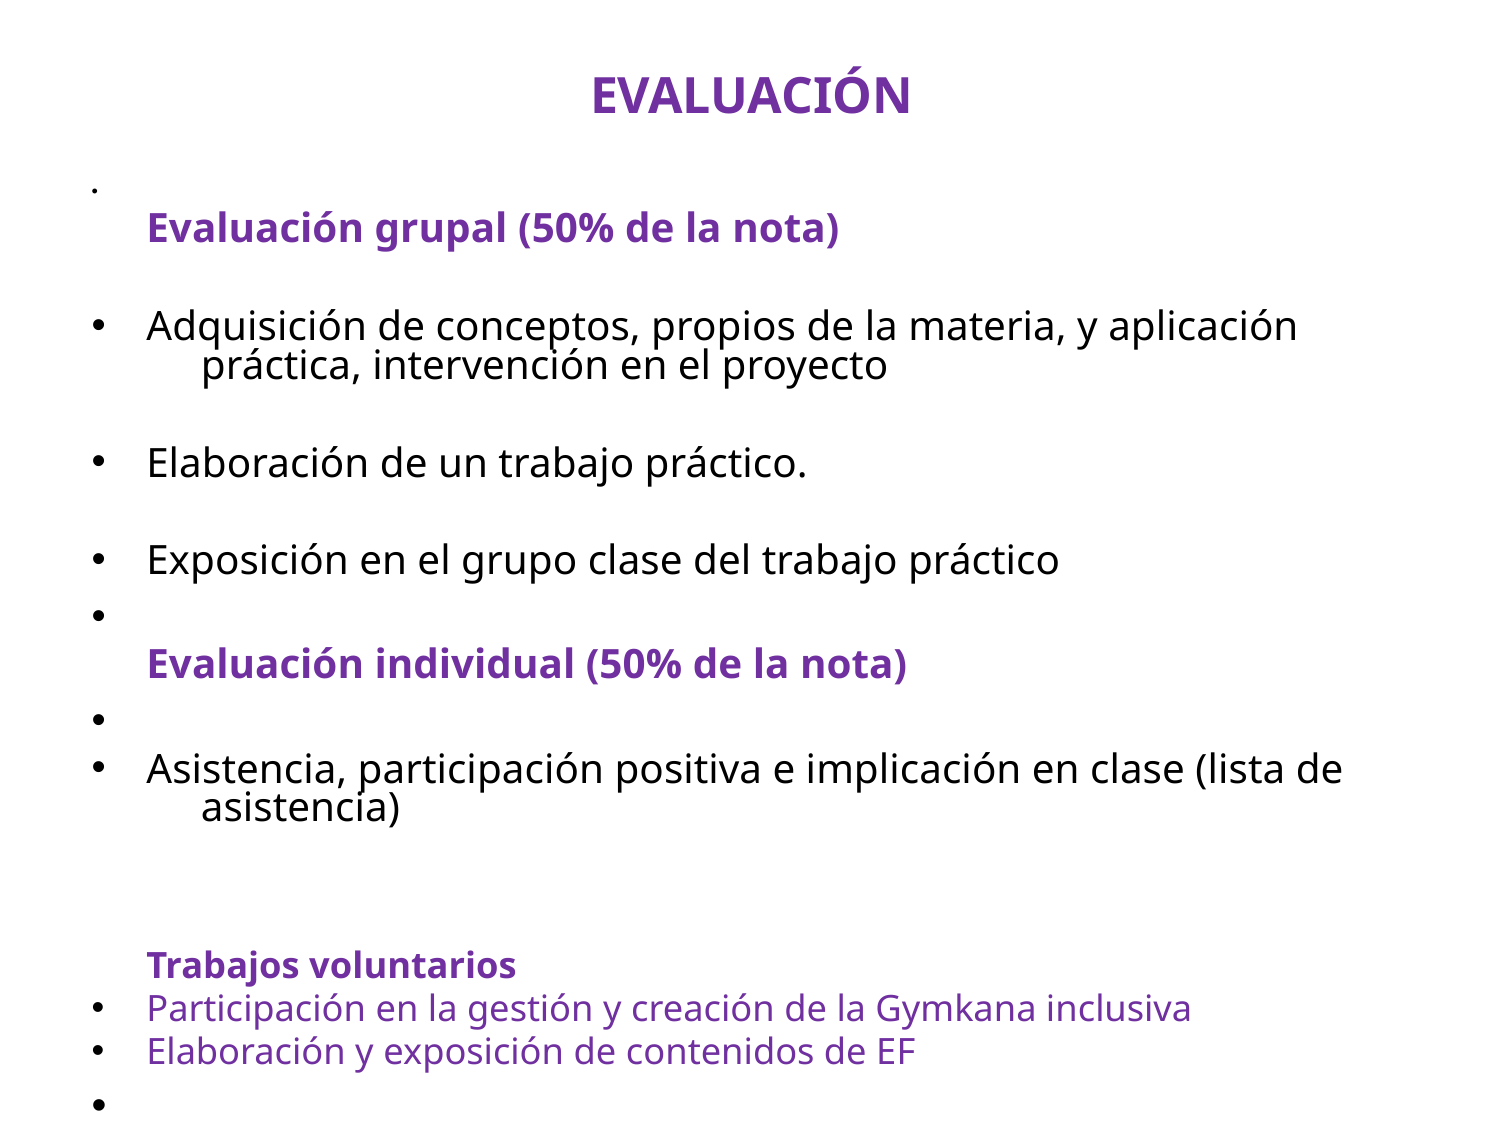

# EVALUACIÓN
Evaluación grupal (50% de la nota)
Adquisición de conceptos, propios de la materia, y aplicación práctica, intervención en el proyecto
Elaboración de un trabajo práctico.
Exposición en el grupo clase del trabajo práctico
Evaluación individual (50% de la nota)
Asistencia, participación positiva e implicación en clase (lista de asistencia)
Trabajos voluntarios
Participación en la gestión y creación de la Gymkana inclusiva
Elaboración y exposición de contenidos de EF